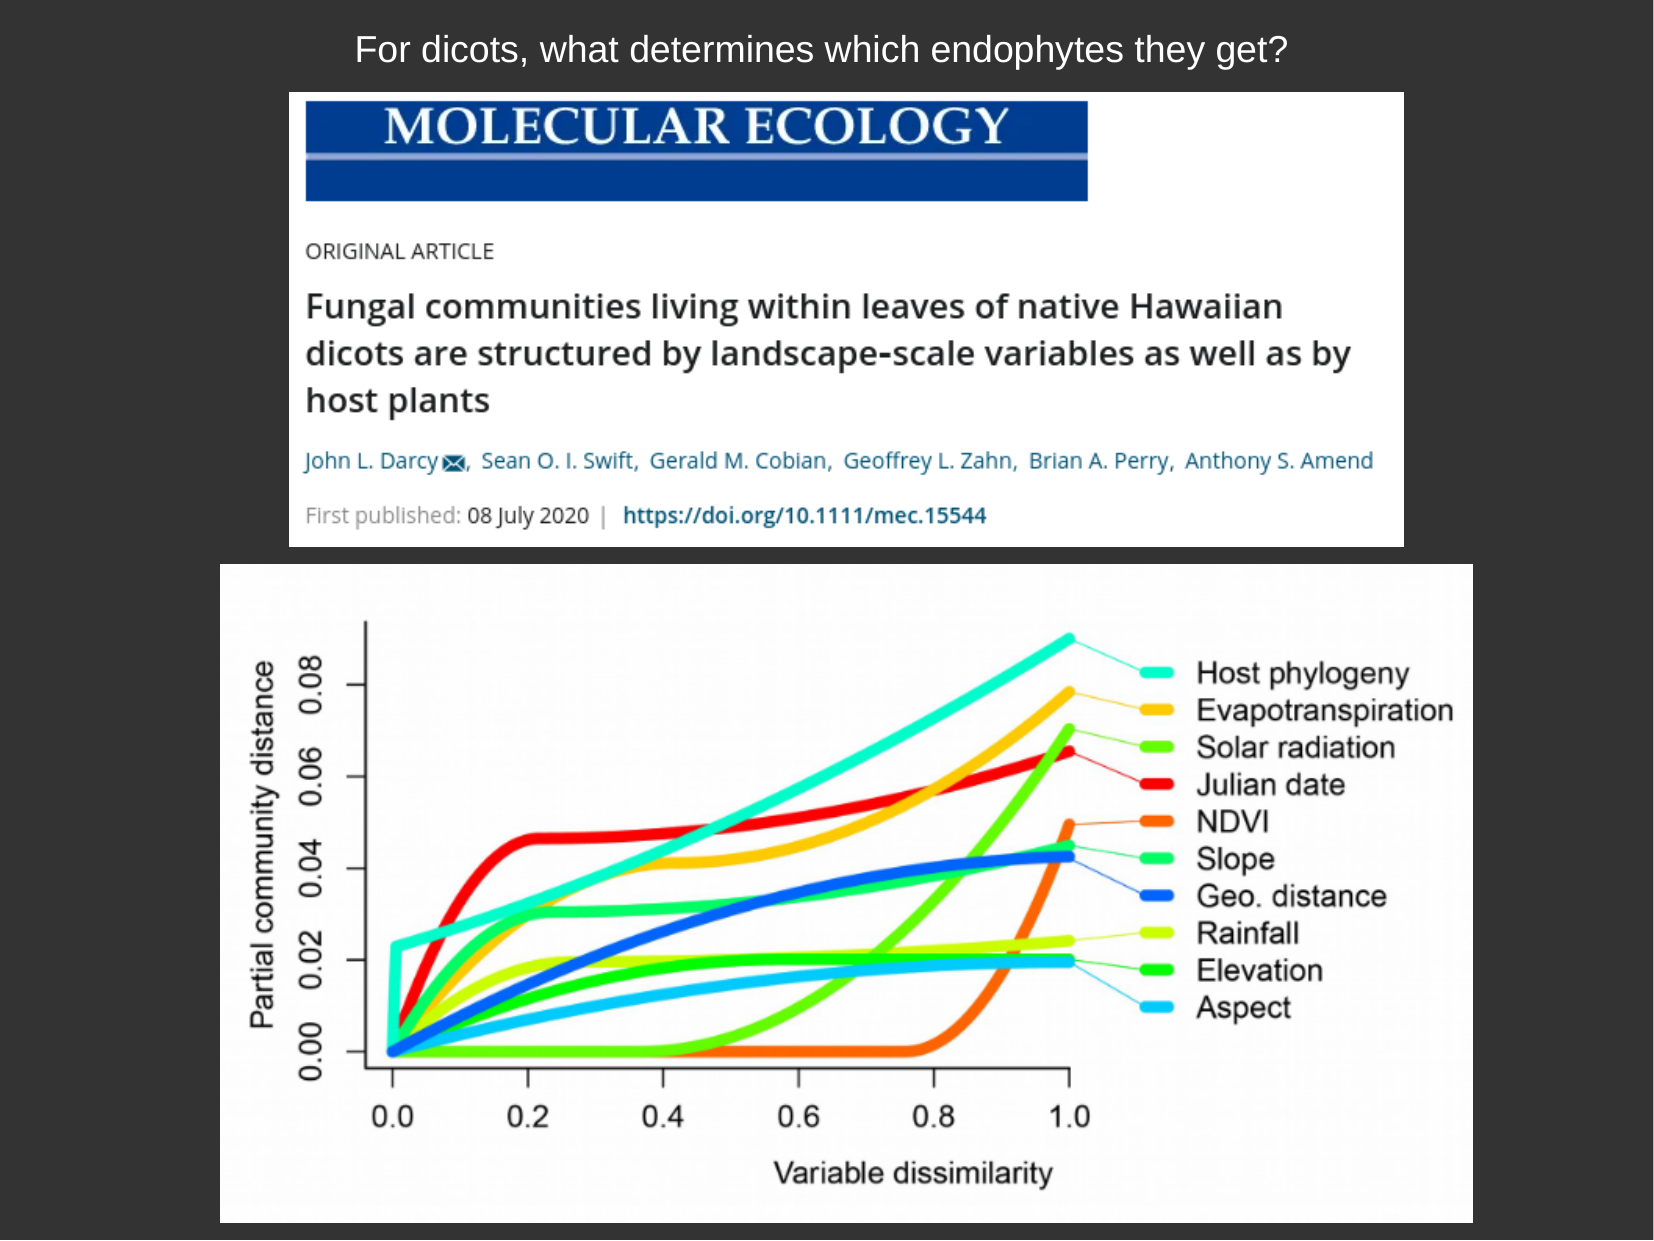

For dicots, what determines which endophytes they get?